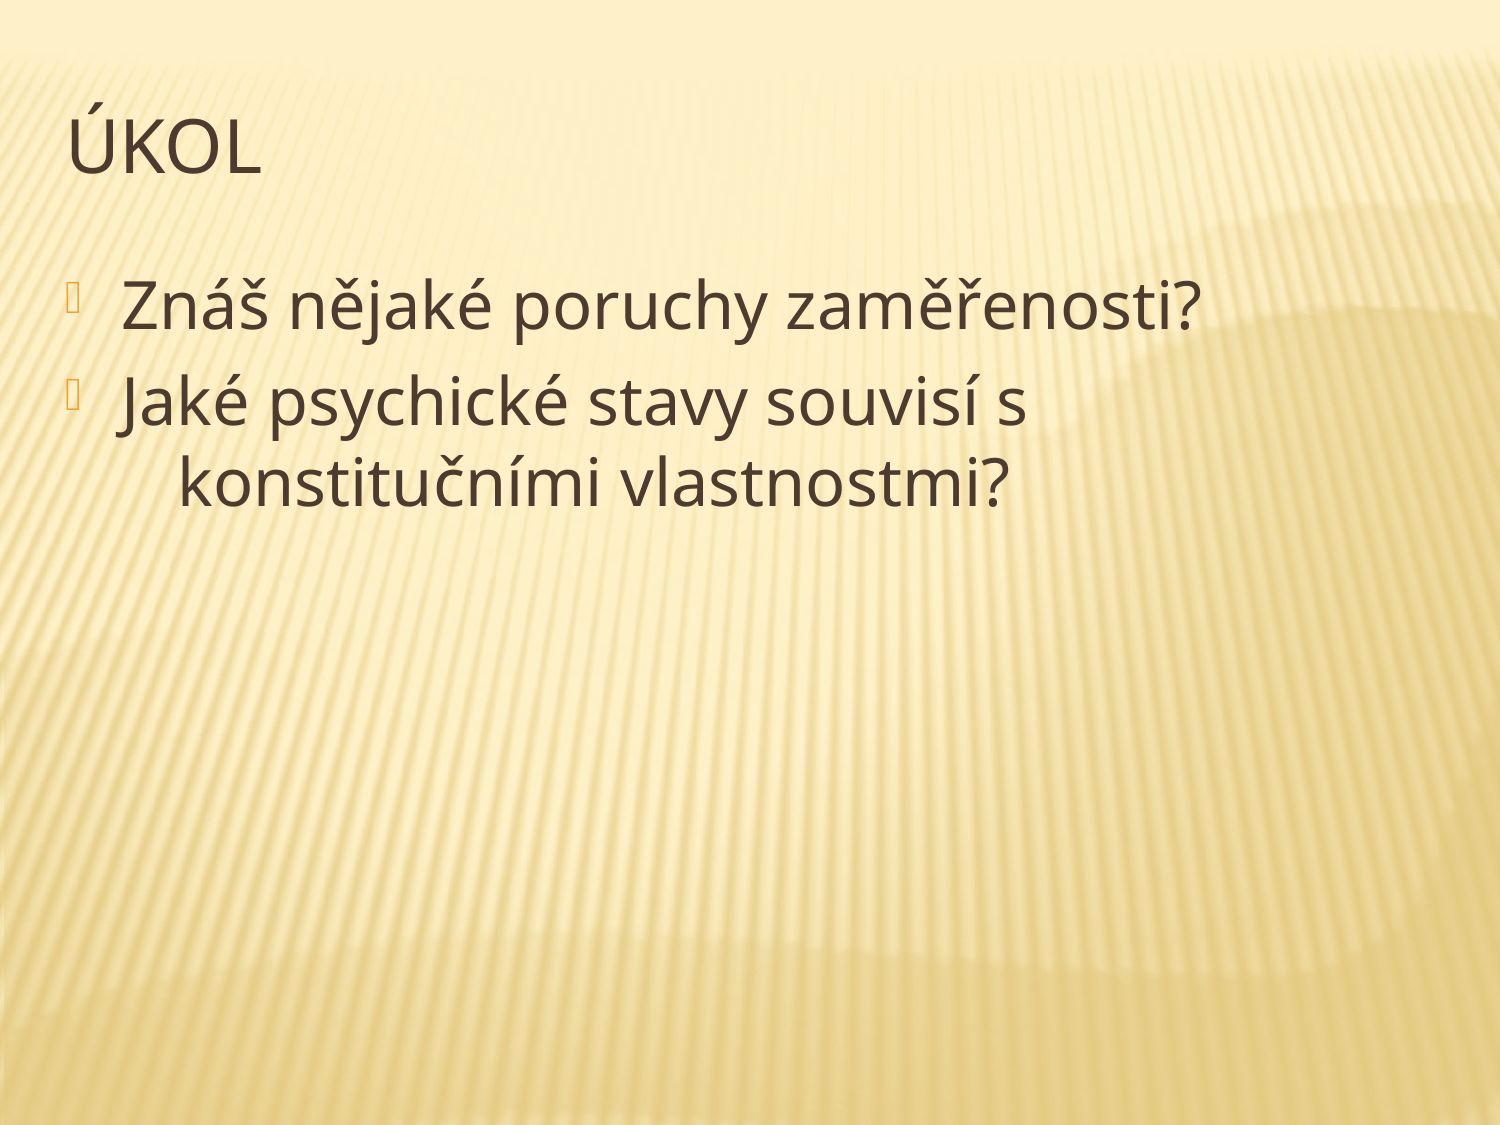

# Úkol
Znáš nějaké poruchy zaměřenosti?
Jaké psychické stavy souvisí s konstitučními vlastnostmi?